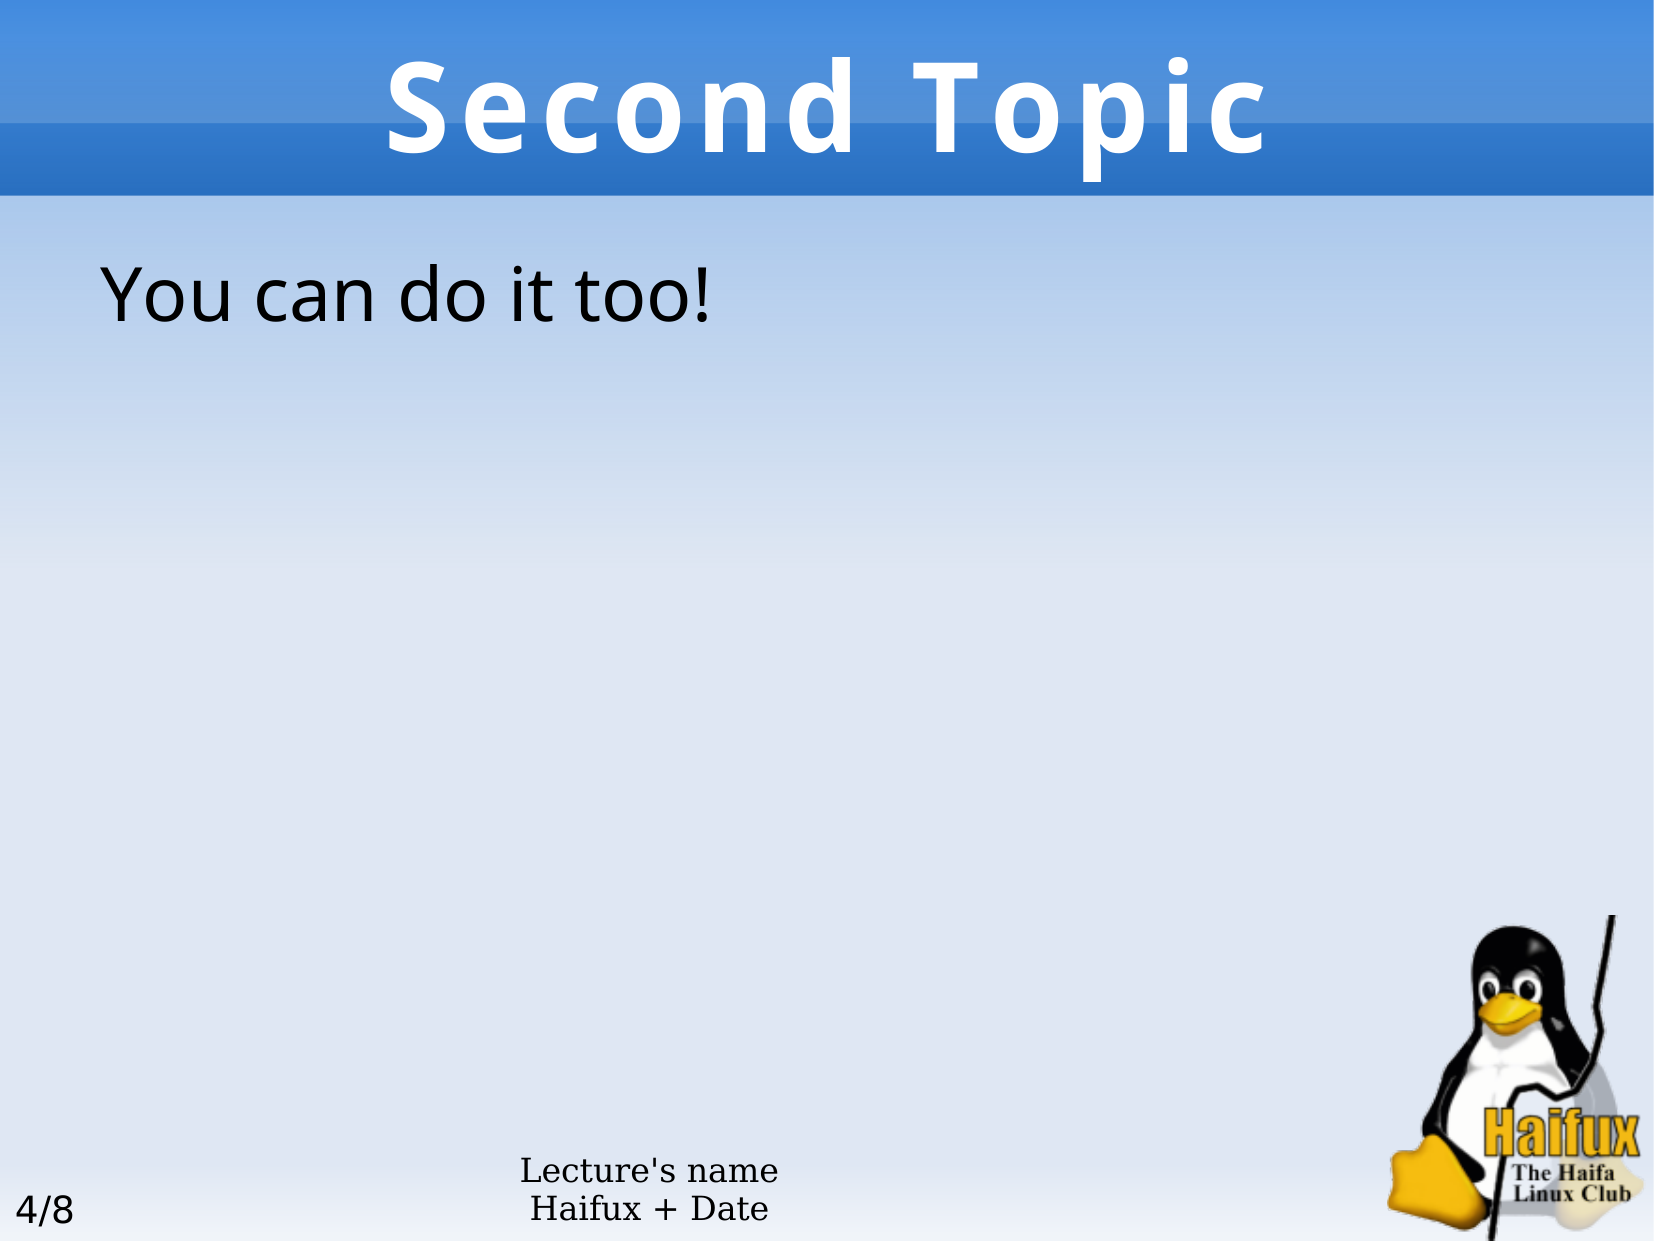

# Second Topic
You can do it too!